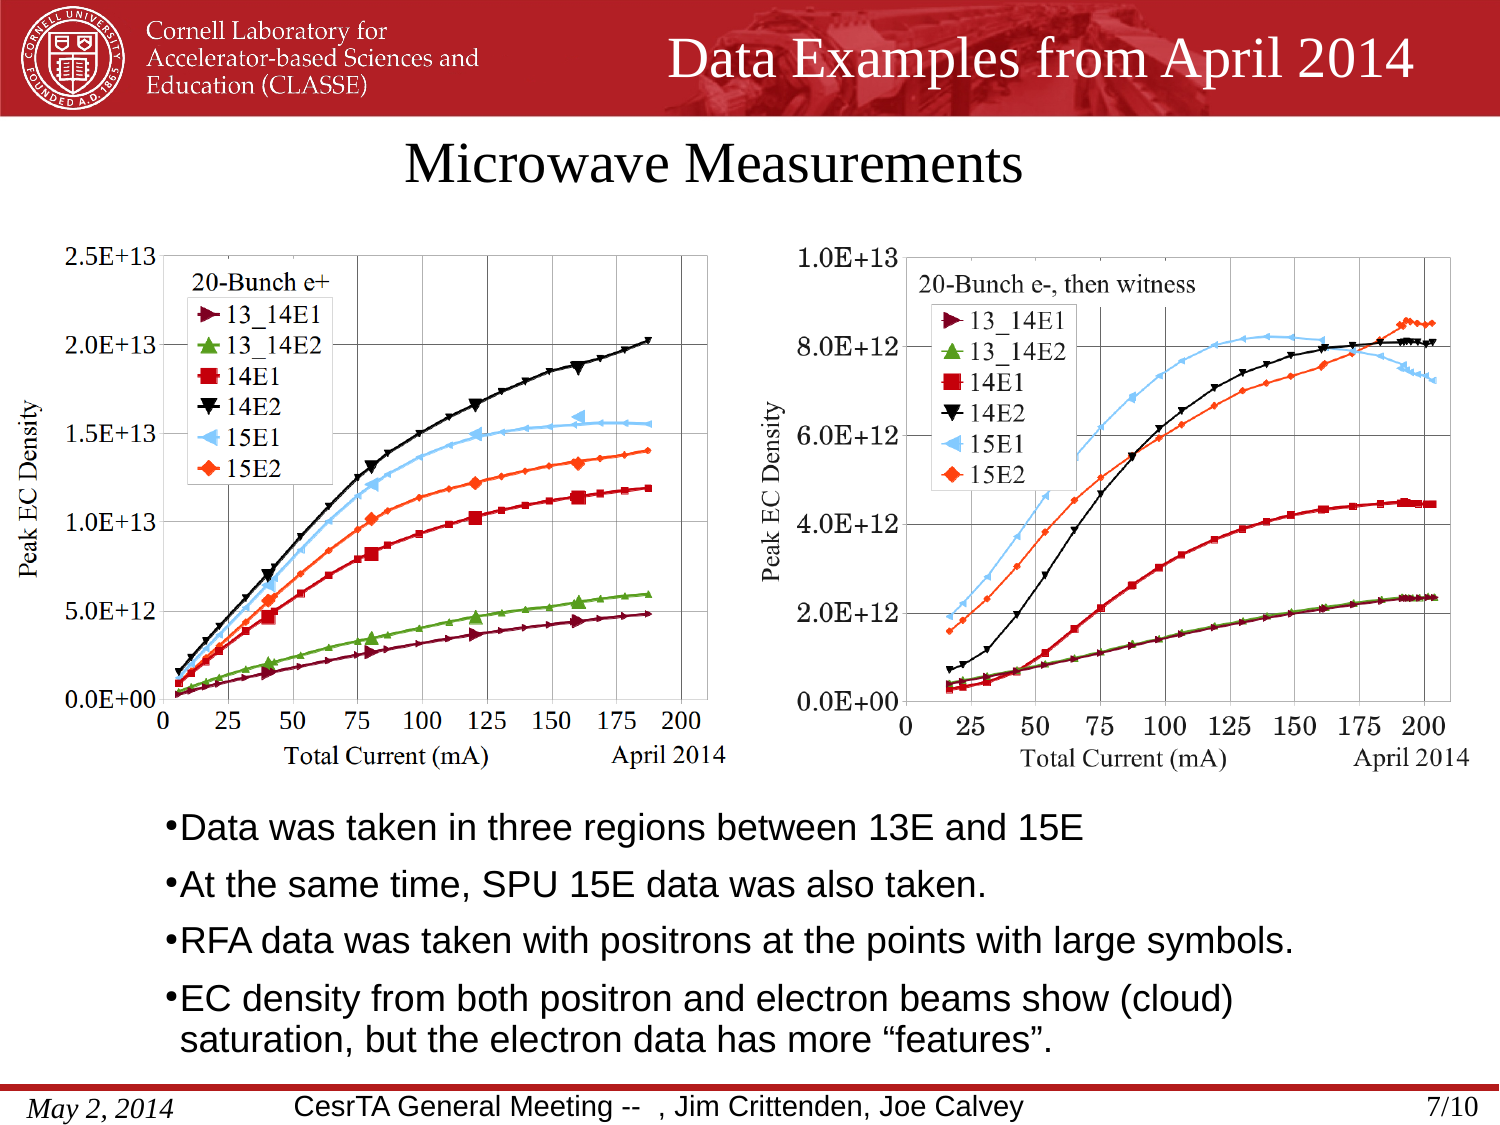

Data Examples from April 2014
#
Microwave Measurements
Data was taken in three regions between 13E and 15E
At the same time, SPU 15E data was also taken.
RFA data was taken with positrons at the points with large symbols.
EC density from both positron and electron beams show (cloud) saturation, but the electron data has more “features”.